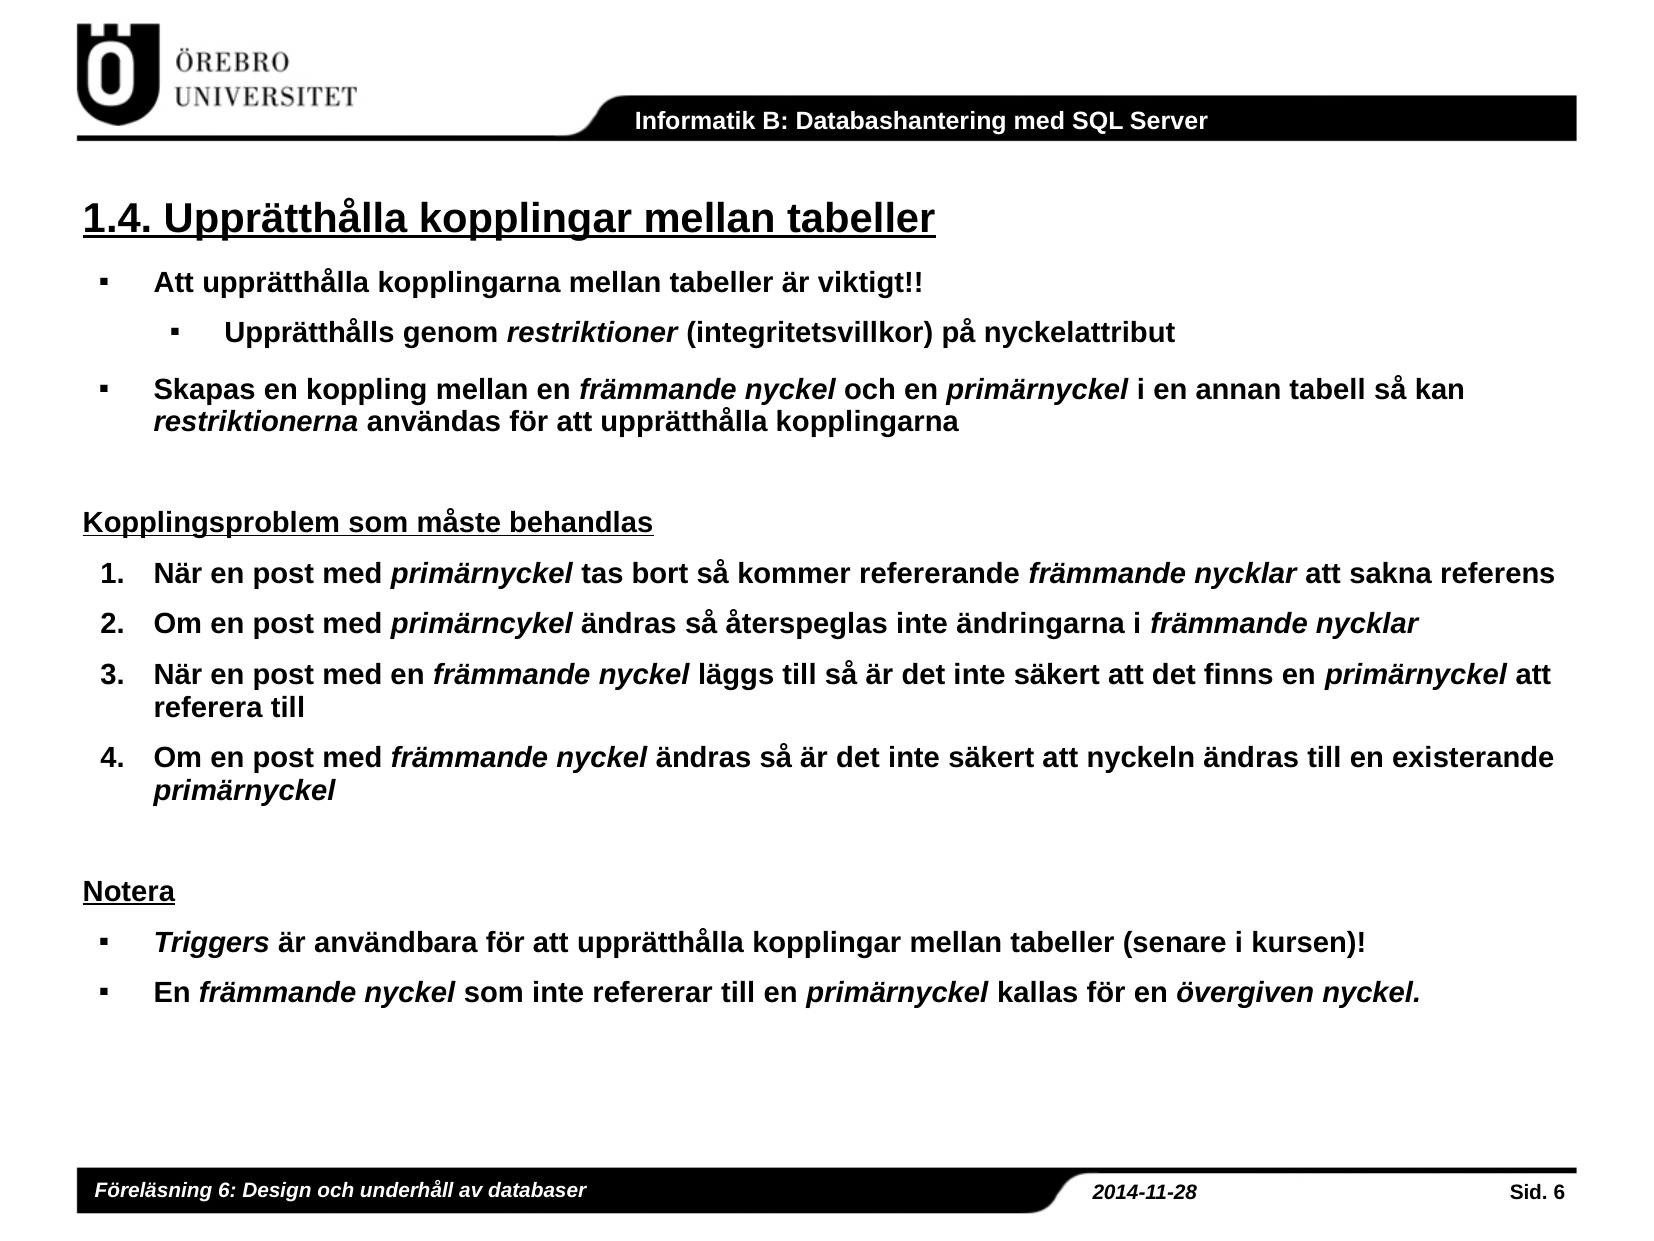

# 1.4. Upprätthålla kopplingar mellan tabeller
Att upprätthålla kopplingarna mellan tabeller är viktigt!!
Upprätthålls genom restriktioner (integritetsvillkor) på nyckelattribut
Skapas en koppling mellan en främmande nyckel och en primärnyckel i en annan tabell så kan restriktionerna användas för att upprätthålla kopplingarna
Kopplingsproblem som måste behandlas
När en post med primärnyckel tas bort så kommer refererande främmande nycklar att sakna referens
Om en post med primärncykel ändras så återspeglas inte ändringarna i främmande nycklar
När en post med en främmande nyckel läggs till så är det inte säkert att det finns en primärnyckel att referera till
Om en post med främmande nyckel ändras så är det inte säkert att nyckeln ändras till en existerande primärnyckel
Notera
Triggers är användbara för att upprätthålla kopplingar mellan tabeller (senare i kursen)!
En främmande nyckel som inte refererar till en primärnyckel kallas för en övergiven nyckel.
Föreläsning 6: Design och underhåll av databaser
2014-11-28
6